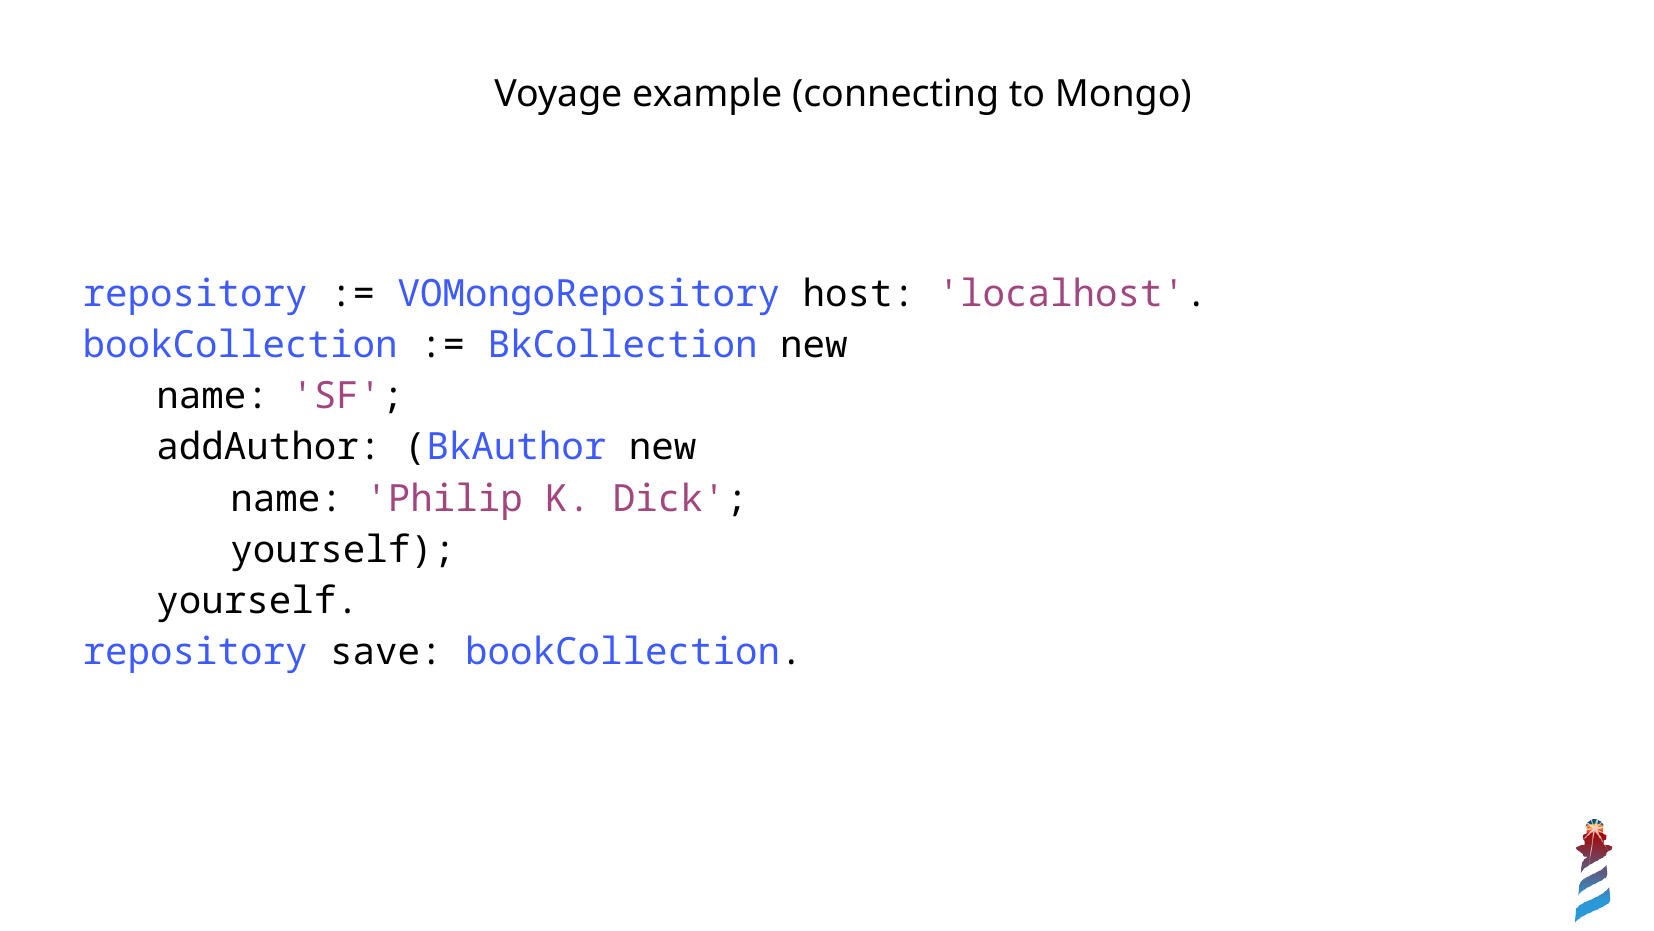

Voyage example (connecting to Mongo)
# repository := VOMongoRepository host: 'localhost'.
bookCollection := BkCollection new
	name: 'SF';
	addAuthor: (BkAuthor new
		name: 'Philip K. Dick';
		yourself);
	yourself.
repository save: bookCollection.